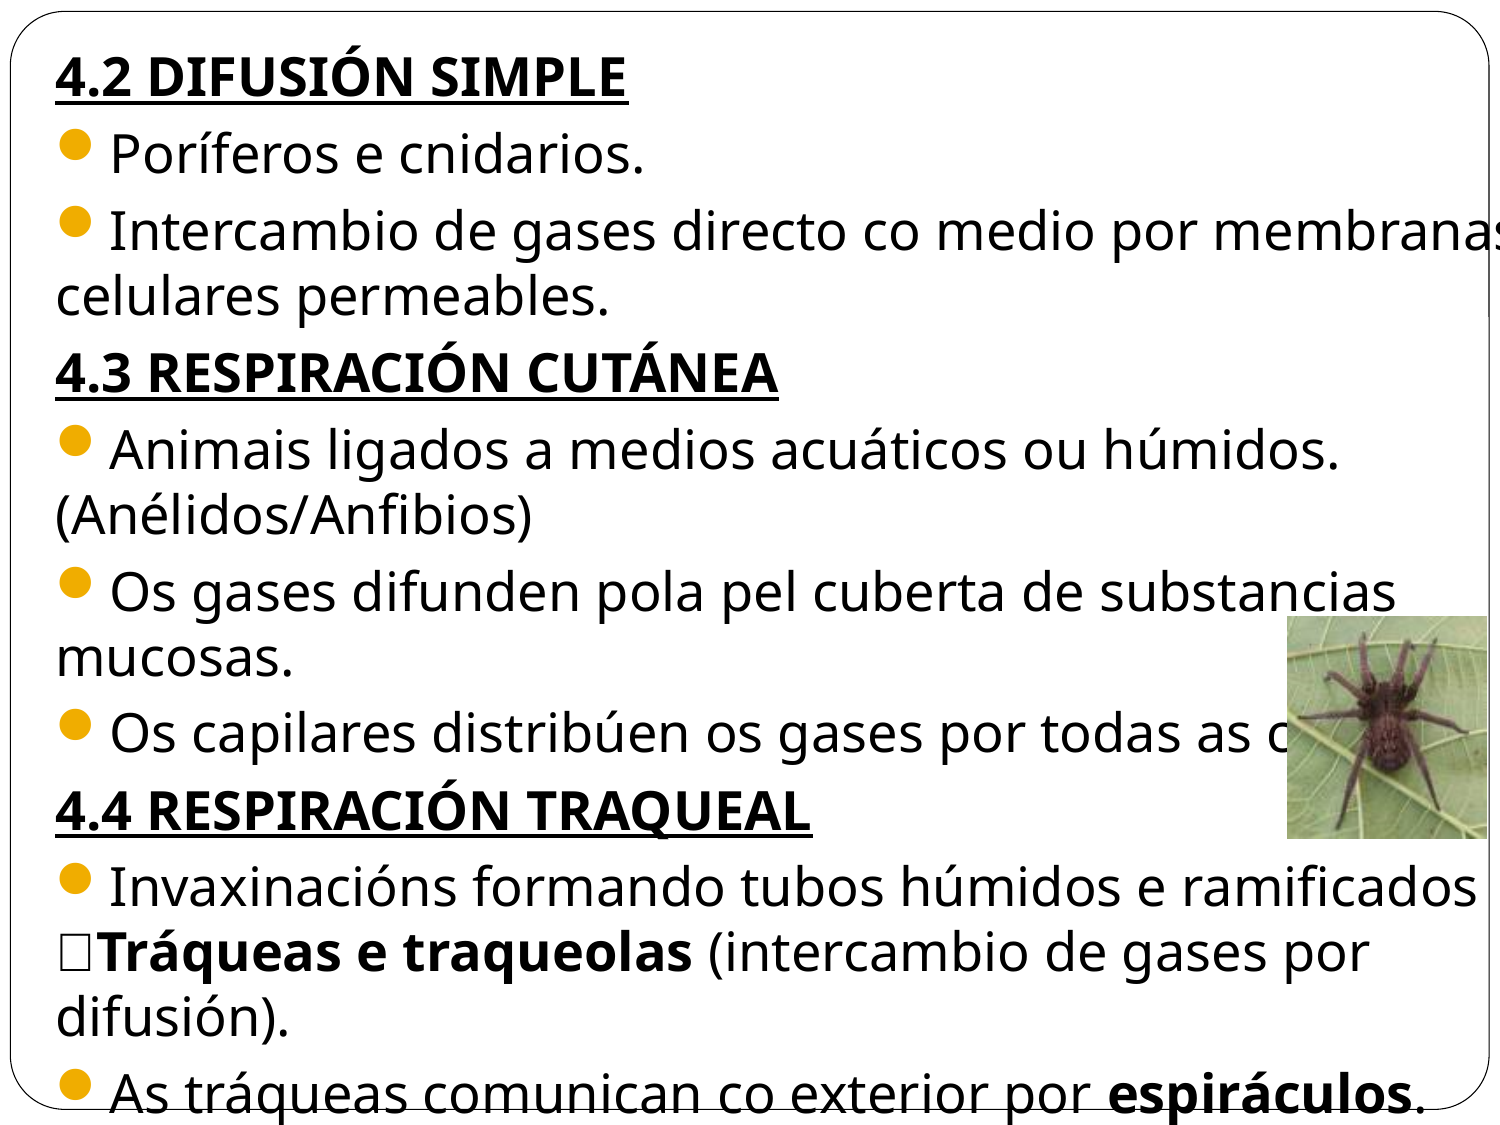

4.2 DIFUSIÓN SIMPLE
Poríferos e cnidarios.
Intercambio de gases directo co medio por membranas celulares permeables.
4.3 RESPIRACIÓN CUTÁNEA
Animais ligados a medios acuáticos ou húmidos.(Anélidos/Anfibios)
Os gases difunden pola pel cuberta de substancias mucosas.
Os capilares distribúen os gases por todas as células.
4.4 RESPIRACIÓN TRAQUEAL
Invaxinacións formando tubos húmidos e ramificados Tráqueas e traqueolas (intercambio de gases por difusión).
As tráqueas comunican co exterior por espiráculos.
Entrada/saída de aire por contracción de músculos abdominais.